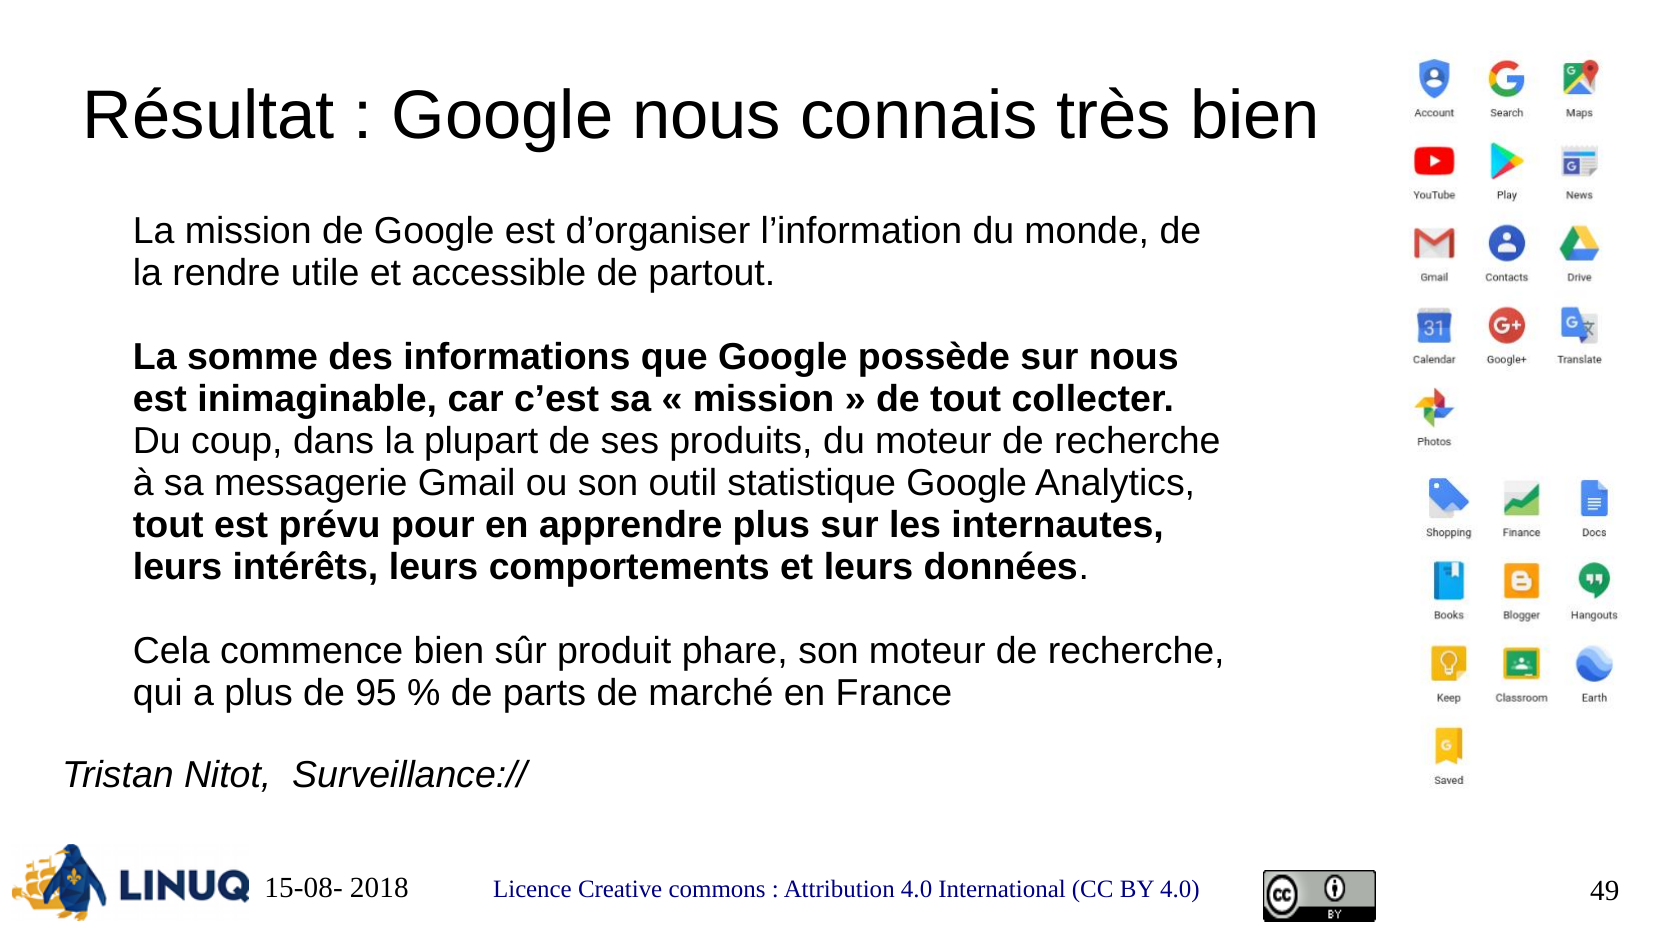

# Résultat : Google nous connais très bien
La mission de Google est d’organiser l’information du monde, de la rendre utile et accessible de partout.
La somme des informations que Google possède sur nous est inimaginable, car c’est sa « mission » de tout collecter. Du coup, dans la plupart de ses produits, du moteur de recherche à sa messagerie Gmail ou son outil statistique Google Analytics, tout est prévu pour en apprendre plus sur les internautes, leurs intérêts, leurs comportements et leurs données.
Cela commence bien sûr produit phare, son moteur de recherche, qui a plus de 95 % de parts de marché en France
Tristan Nitot, Surveillance://
15-08- 2018
49